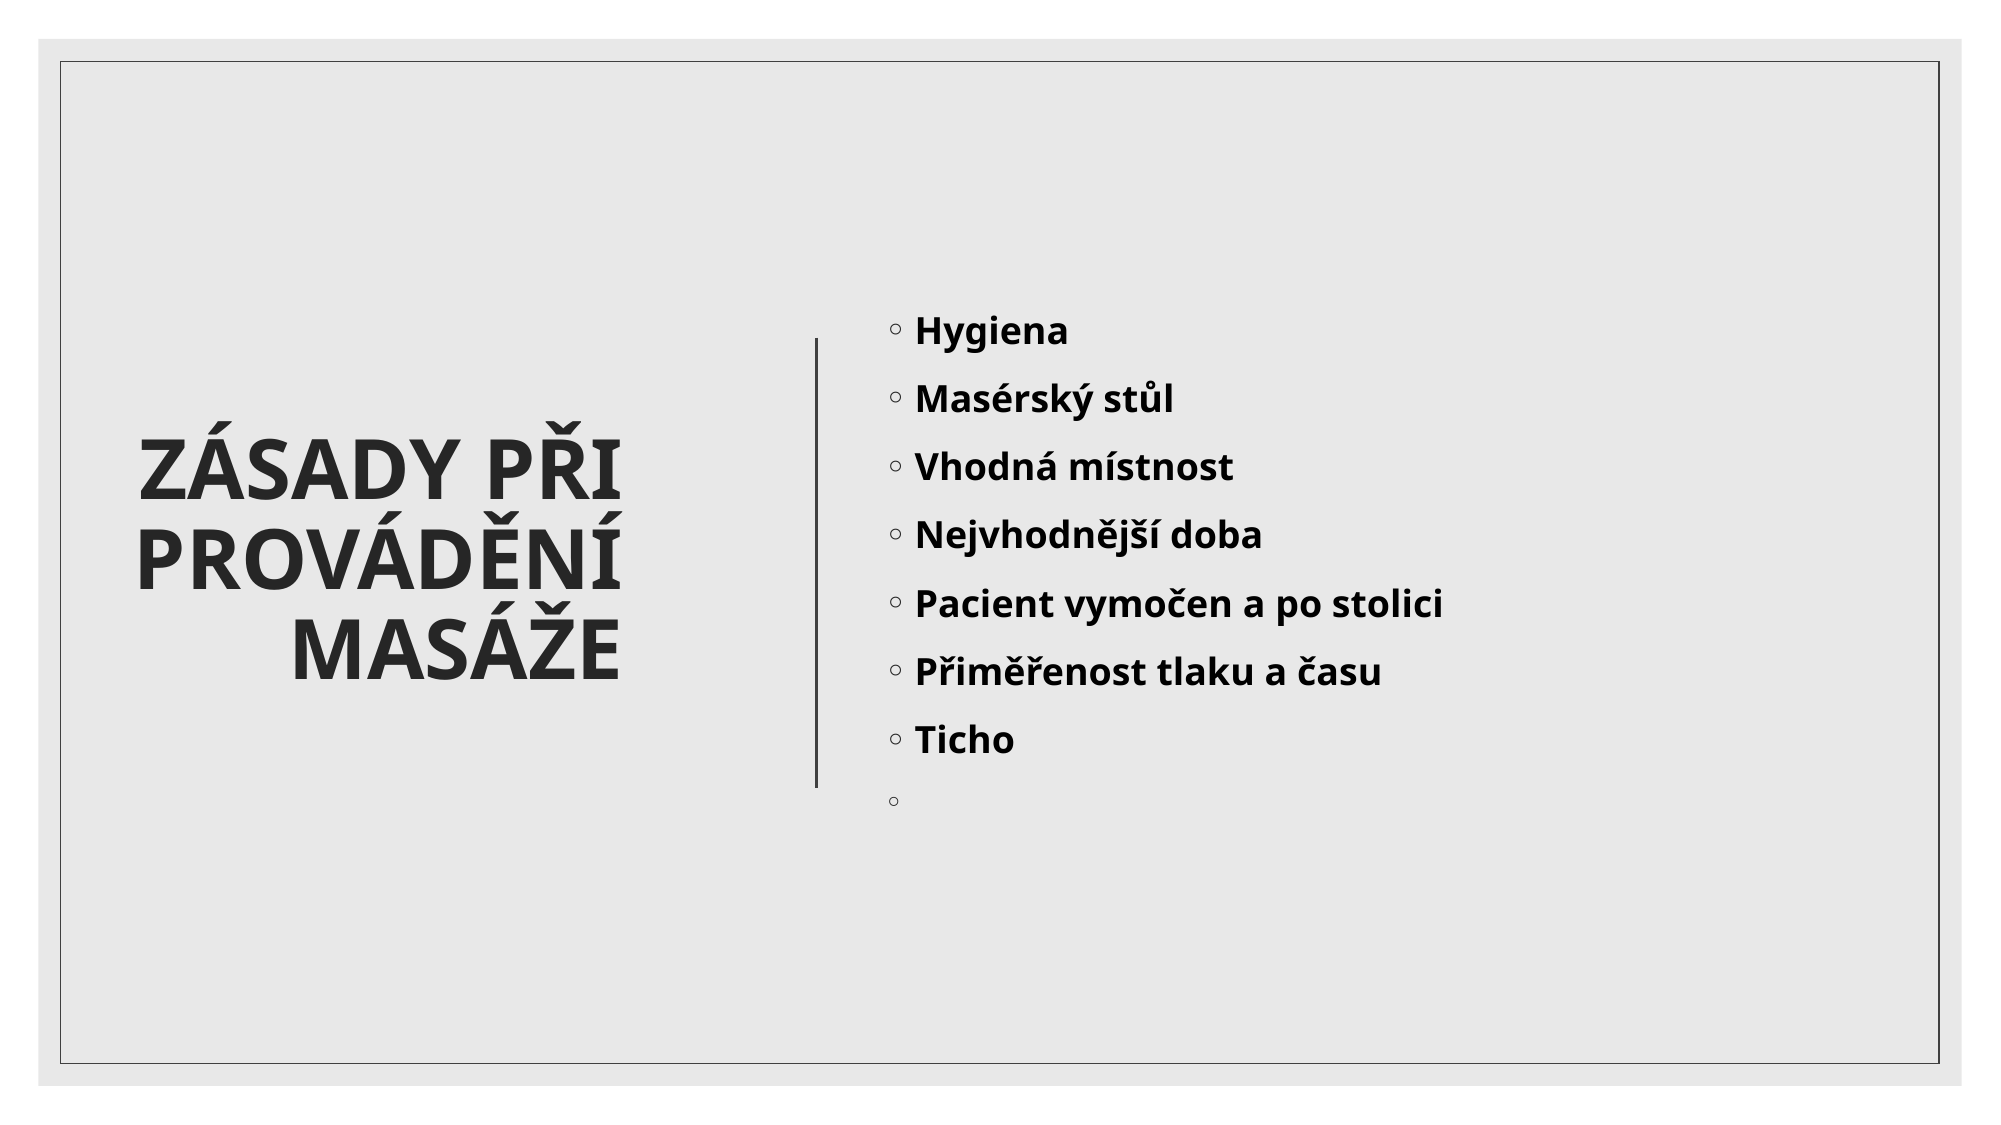

# ZÁSADY PŘI PROVÁDĚNÍ MASÁŽE
Hygiena
Masérský stůl
Vhodná místnost
Nejvhodnější doba
Pacient vymočen a po stolici
Přiměřenost tlaku a času
Ticho